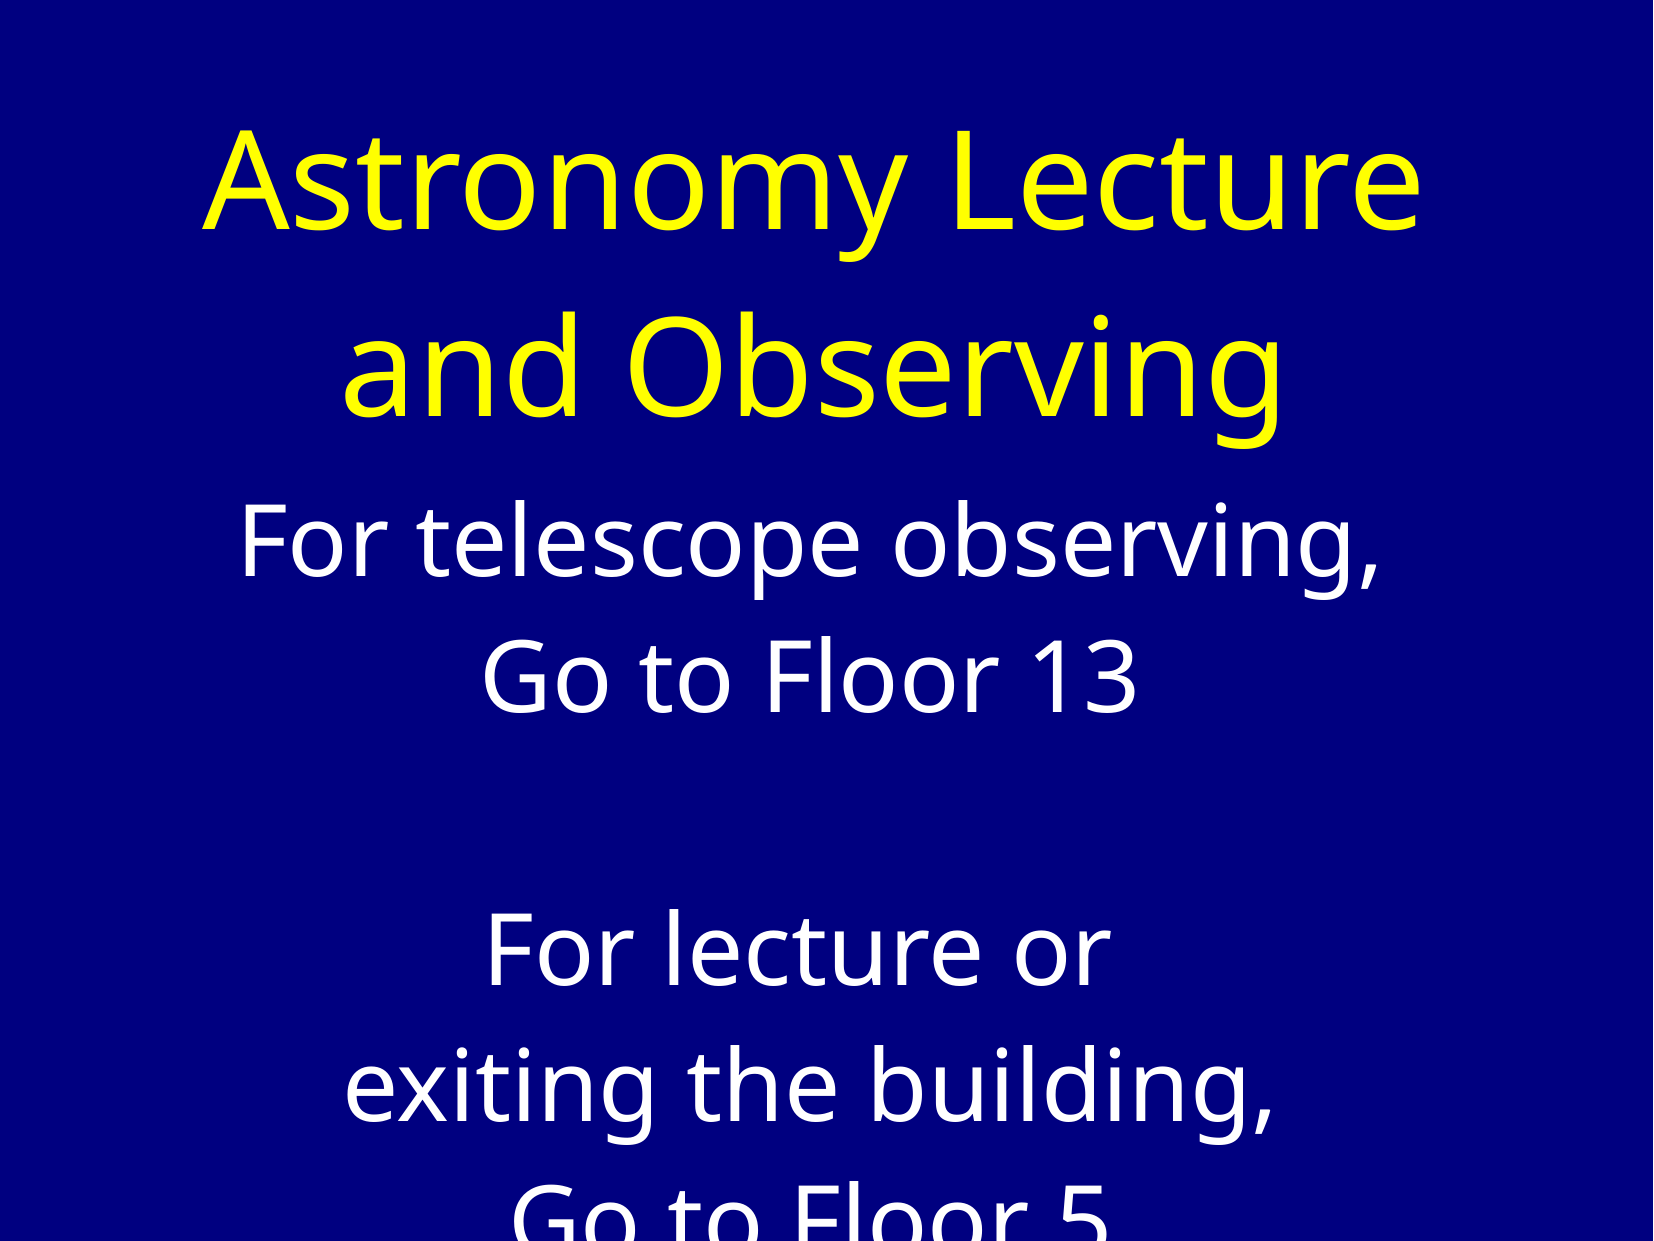

Astronomy Lecture and Observing
For telescope observing,
Go to Floor 13
For lecture or
exiting the building,
Go to Floor 5